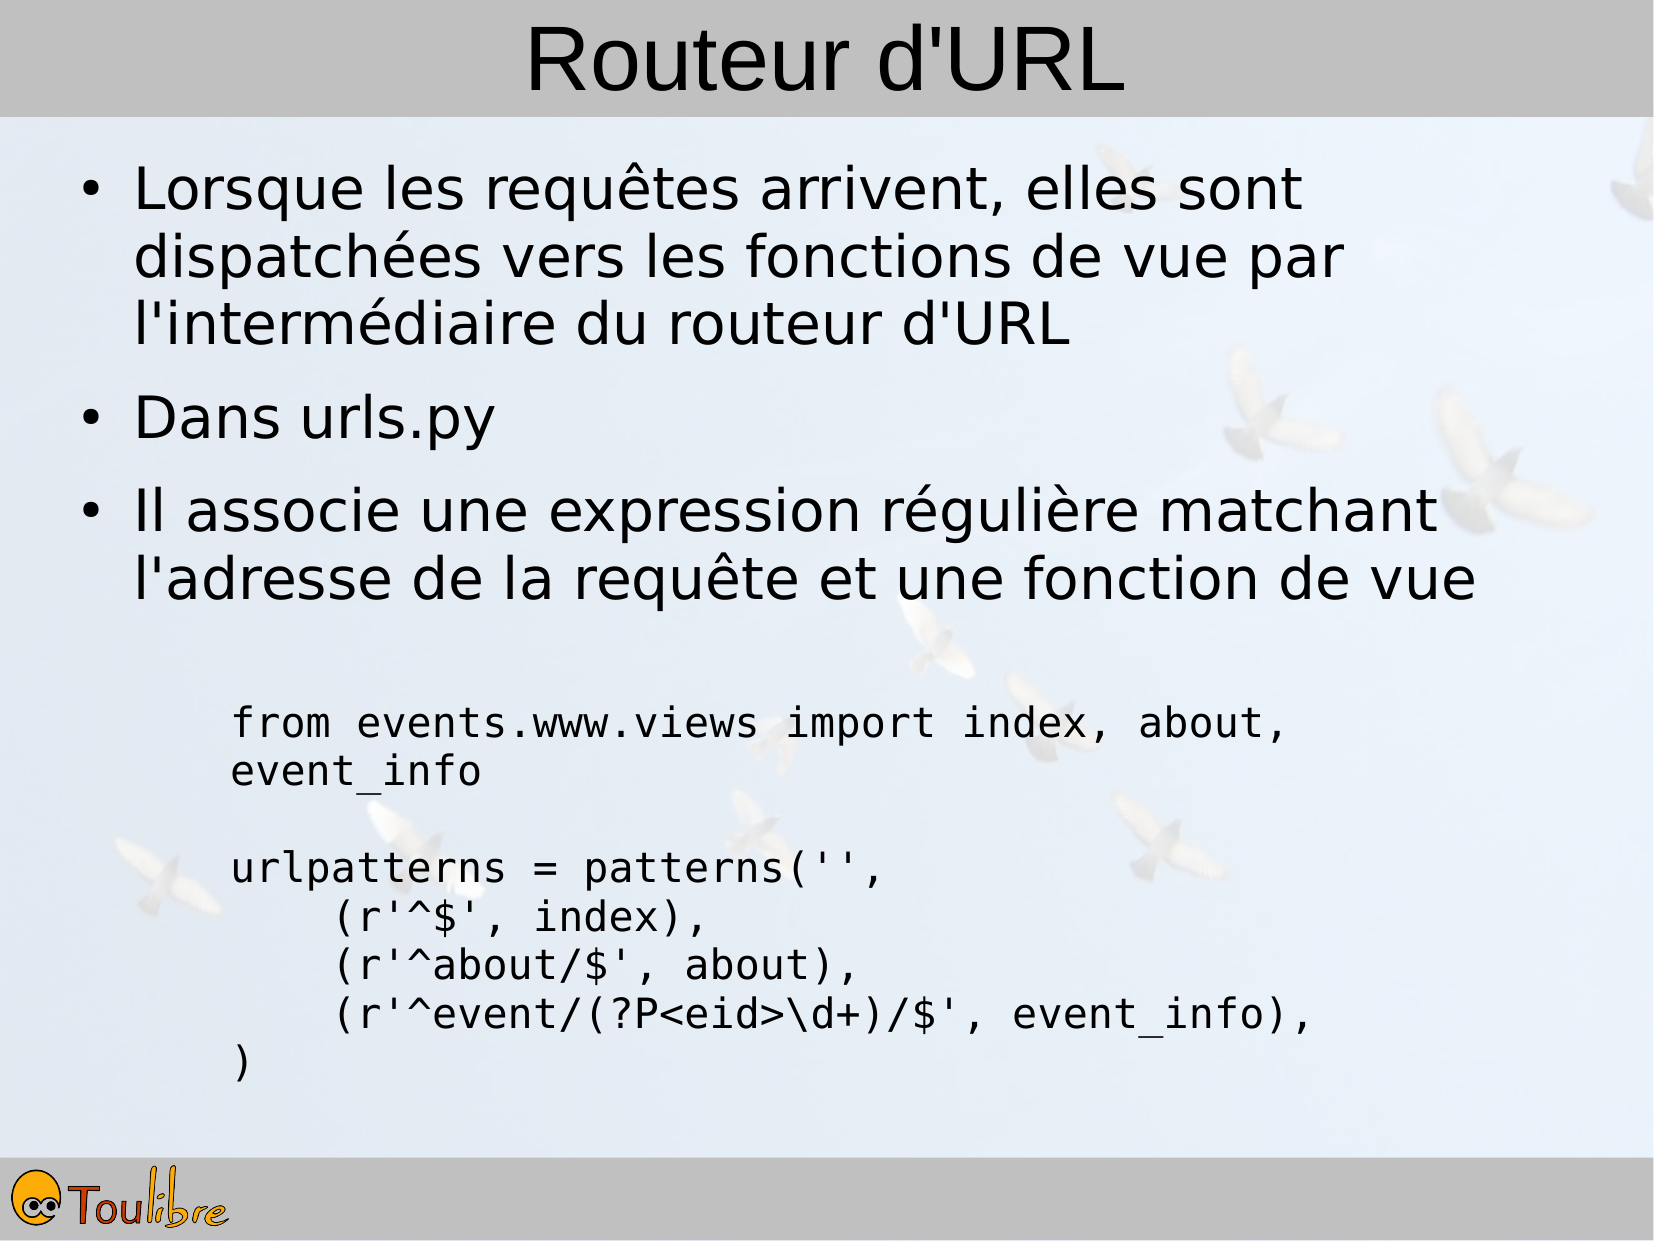

# Routeur d'URL
Lorsque les requêtes arrivent, elles sont dispatchées vers les fonctions de vue par l'intermédiaire du routeur d'URL
Dans urls.py
Il associe une expression régulière matchant l'adresse de la requête et une fonction de vue
from events.www.views import index, about, event_info
urlpatterns = patterns('',
 (r'^$', index),
 (r'^about/$', about),
 (r'^event/(?P<eid>\d+)/$', event_info),
)